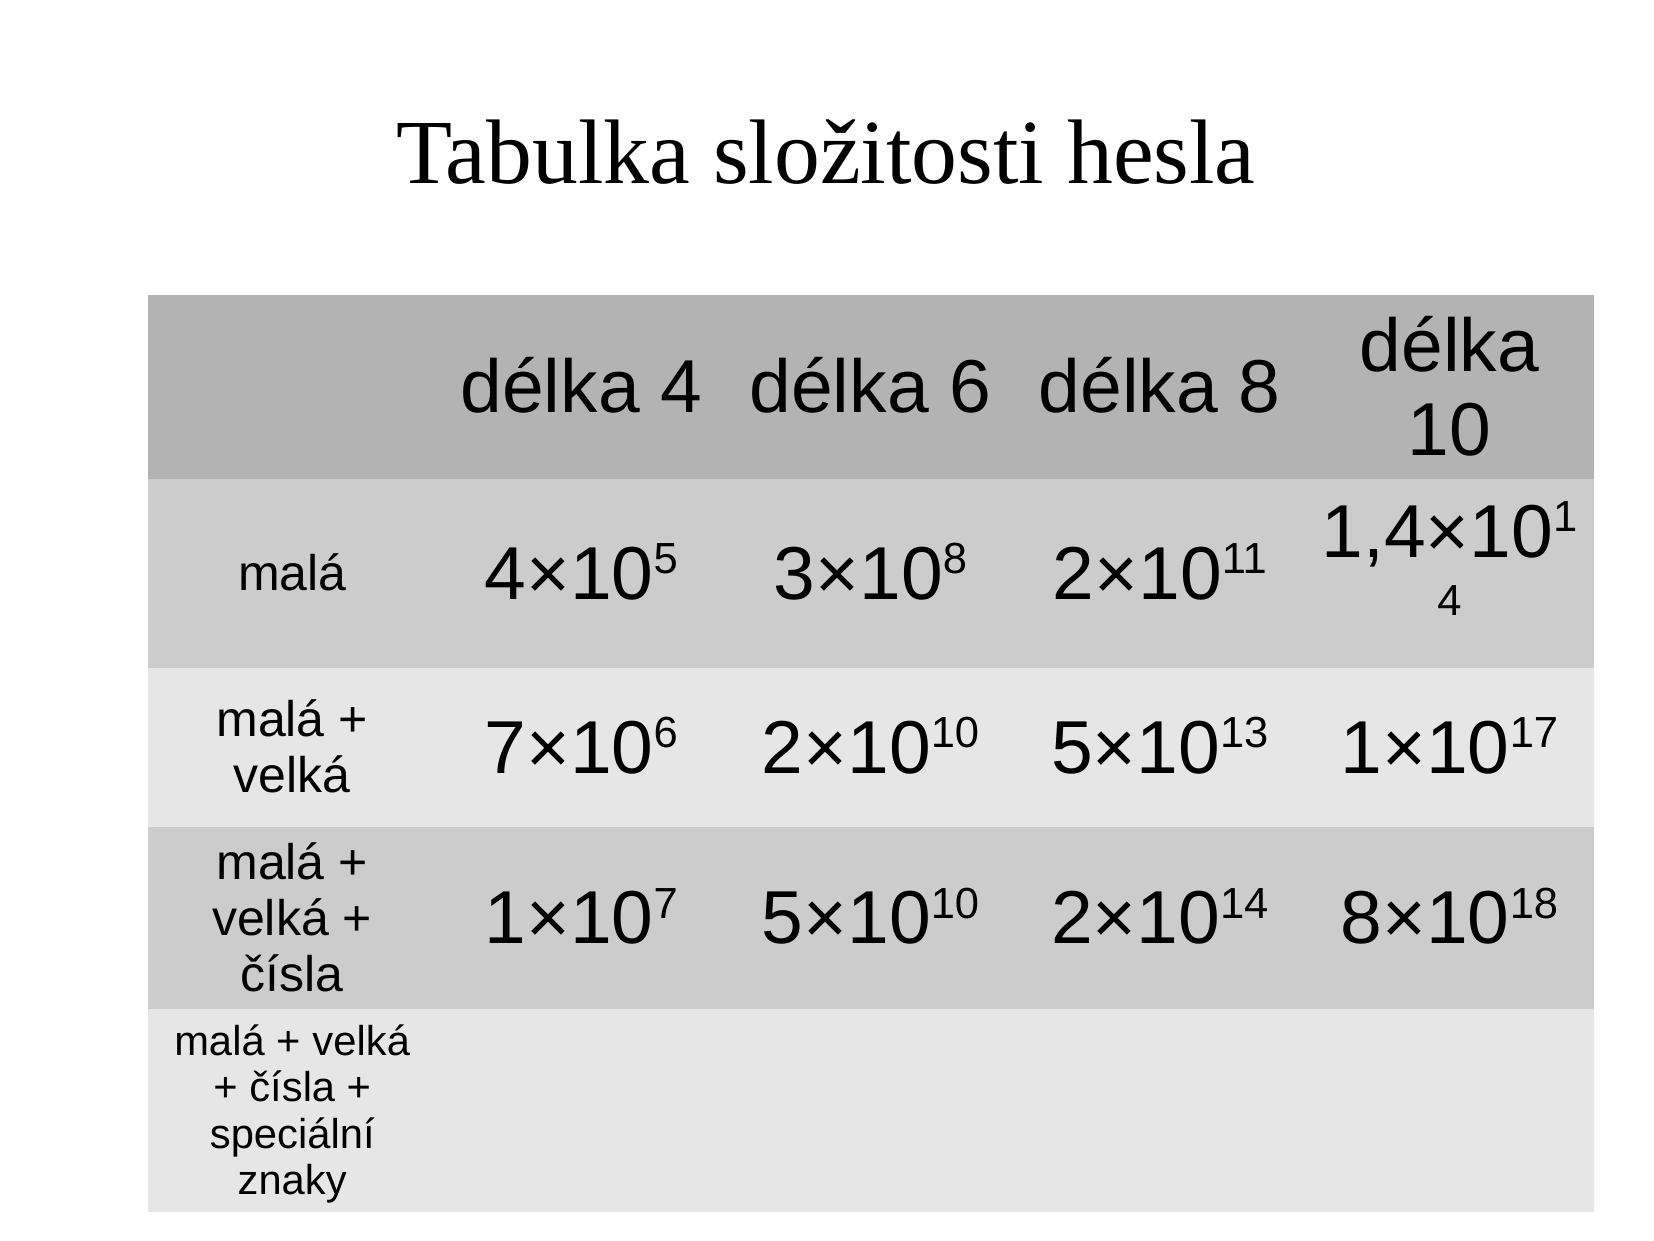

# Tabulka složitosti hesla
| | délka 4 | délka 6 | délka 8 | délka 10 |
| --- | --- | --- | --- | --- |
| malá | 4×105 | 3×108 | 2×1011 | 1,4×1014 |
| malá + velká | 7×106 | 2×1010 | 5×1013 | 1×1017 |
| malá + velká + čísla | 1×107 | 5×1010 | 2×1014 | 8×1018 |
| malá + velká + čísla + speciální znaky | | | | |